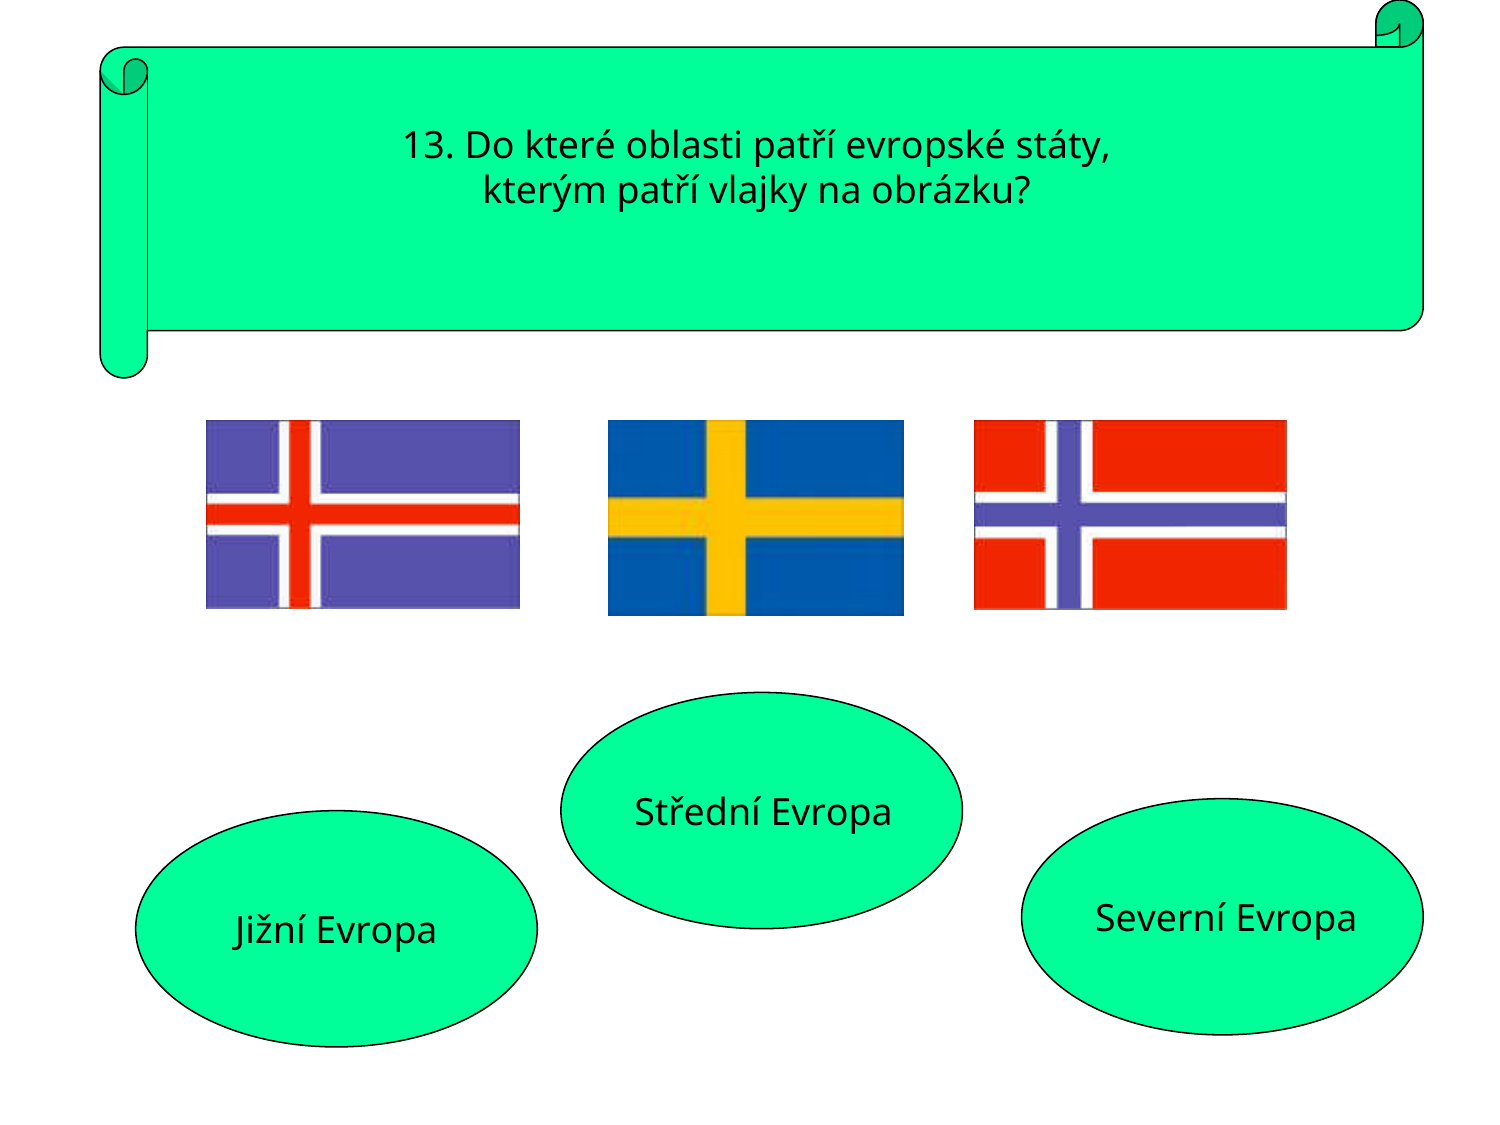

13. Do které oblasti patří evropské státy,
kterým patří vlajky na obrázku?
Střední Evropa
Severní Evropa
Jižní Evropa